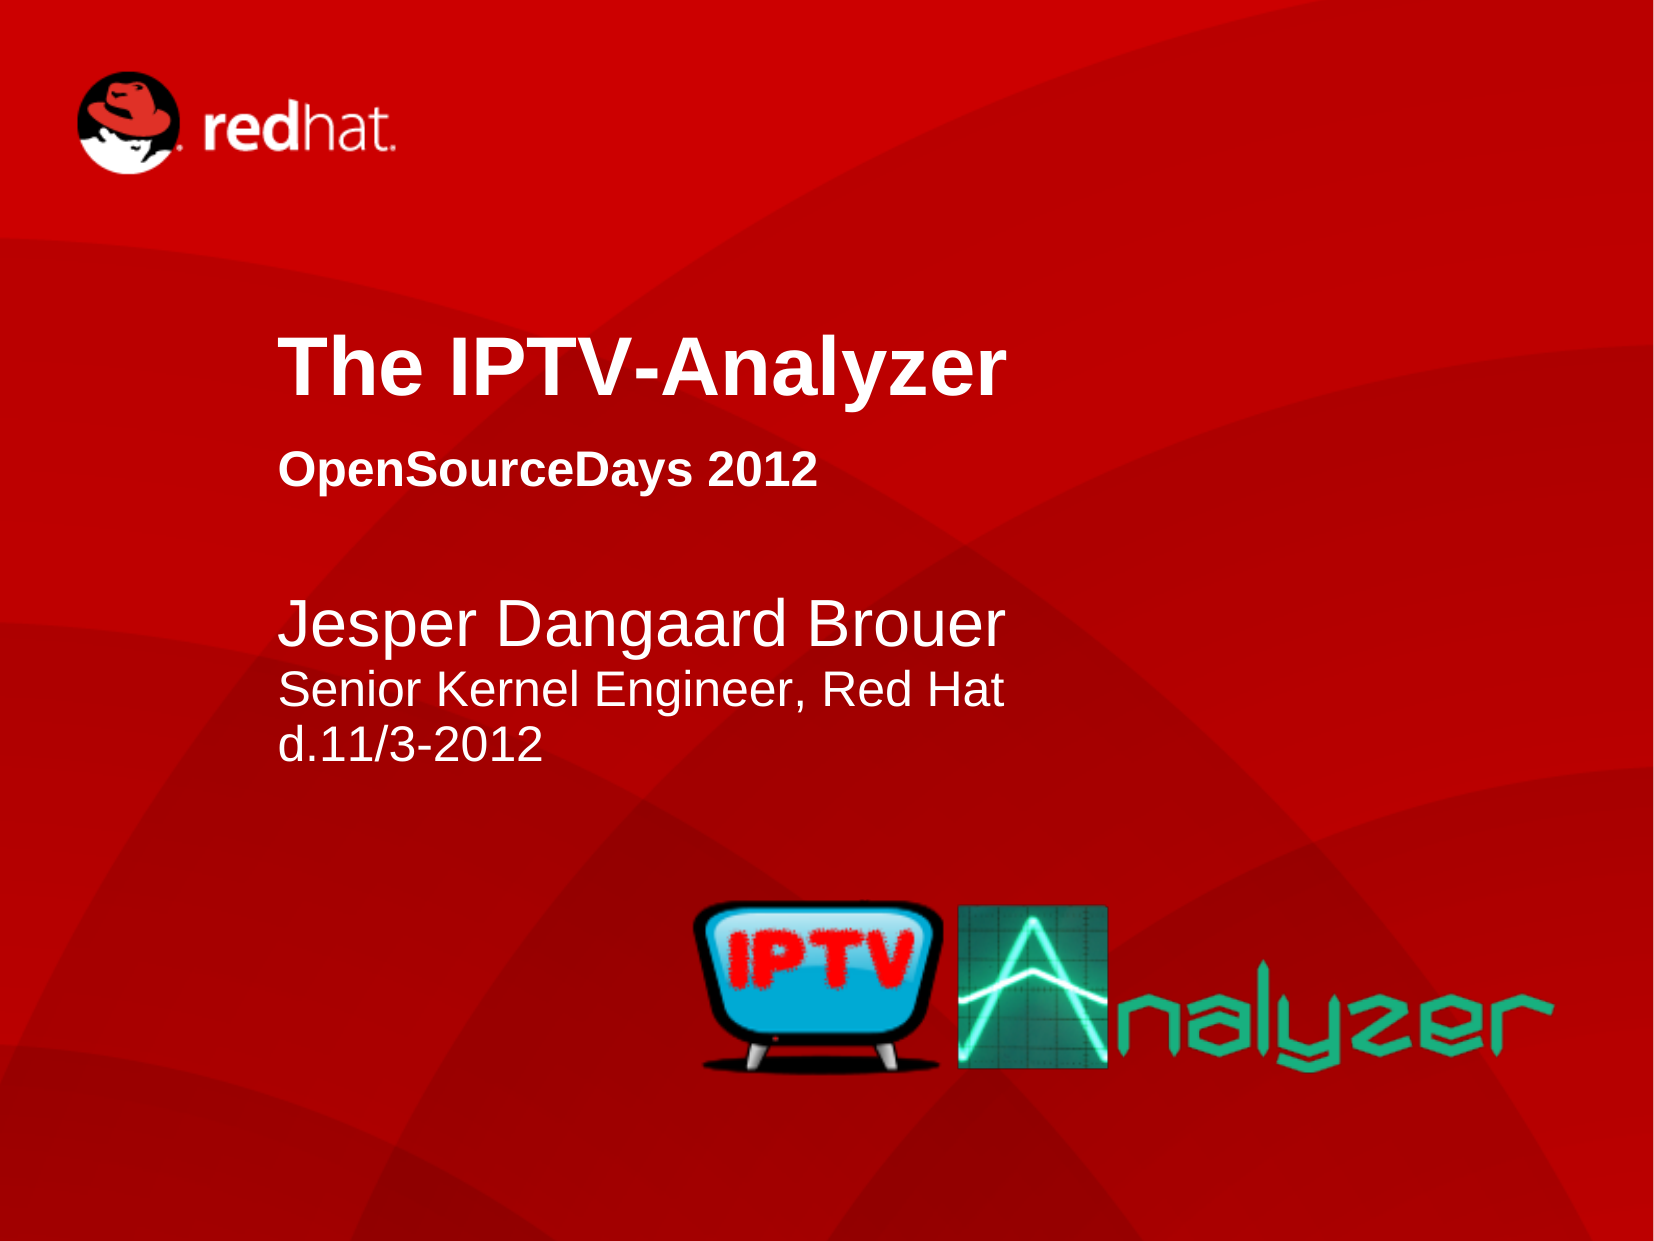

The IPTV-Analyzer
OpenSourceDays 2012
Jesper Dangaard Brouer
Senior Kernel Engineer, Red Hat
d.11/3-2012